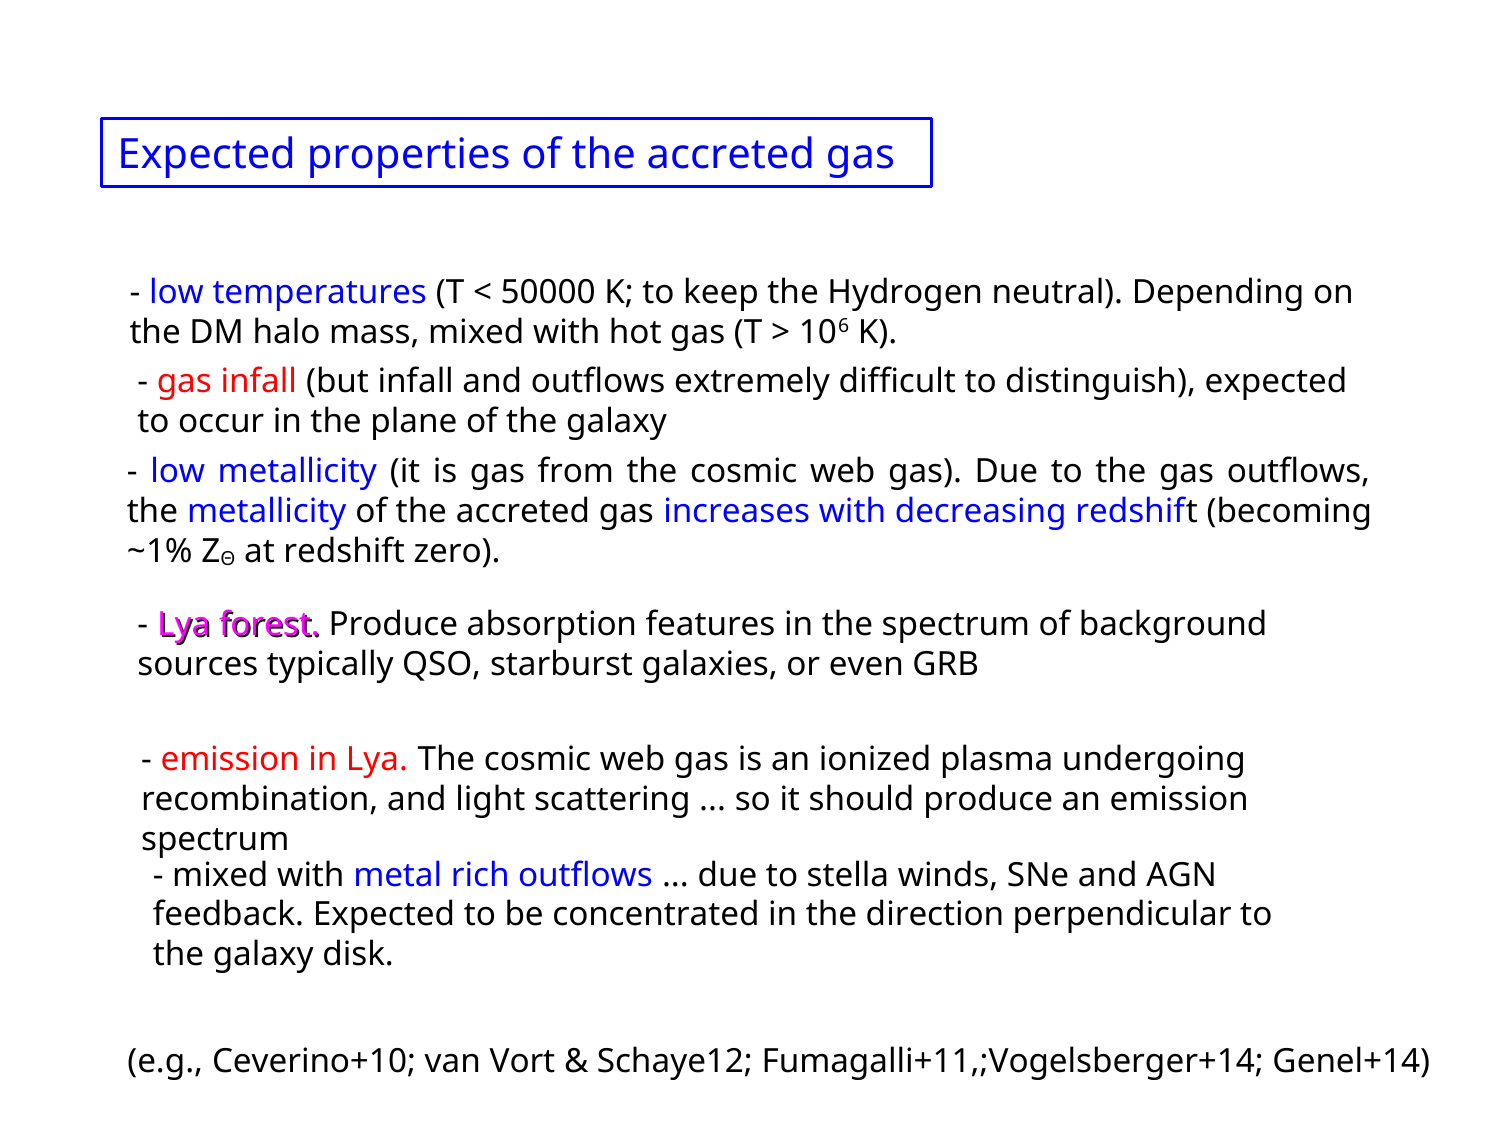

Expected properties of the accreted gas
- low temperatures (T < 50000 K; to keep the Hydrogen neutral). Depending on the DM halo mass, mixed with hot gas (T > 106 K).
- gas infall (but infall and outflows extremely difficult to distinguish), expected to occur in the plane of the galaxy
- low metallicity (it is gas from the cosmic web gas). Due to the gas outflows, the metallicity of the accreted gas increases with decreasing redshift (becoming ~1% ZΘ at redshift zero).
- Lya forest. Produce absorption features in the spectrum of background sources typically QSO, starburst galaxies, or even GRB
- emission in Lya. The cosmic web gas is an ionized plasma undergoing recombination, and light scattering ... so it should produce an emission spectrum
- mixed with metal rich outflows ... due to stella winds, SNe and AGN feedback. Expected to be concentrated in the direction perpendicular to the galaxy disk.
(e.g., Ceverino+10; van Vort & Schaye12; Fumagalli+11,;Vogelsberger+14; Genel+14)